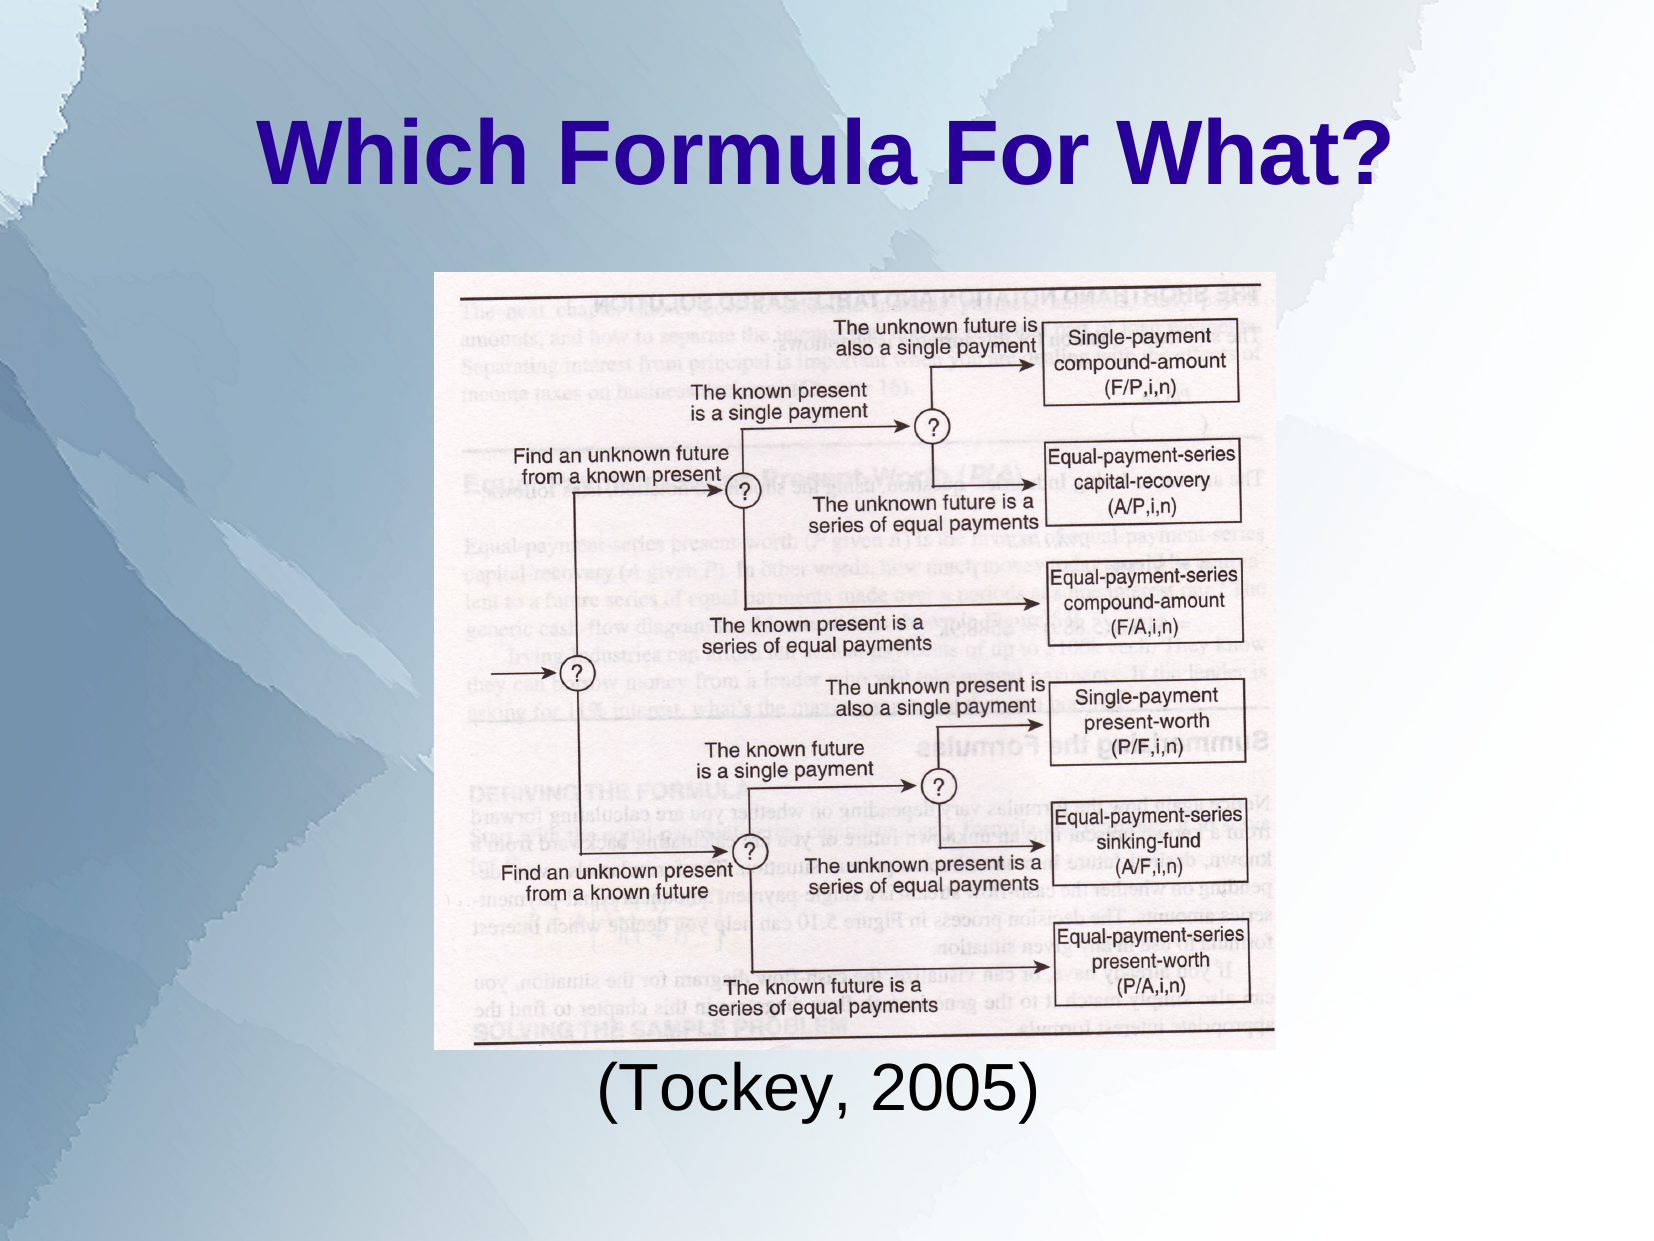

# Which Formula For What?
(Tockey, 2005)